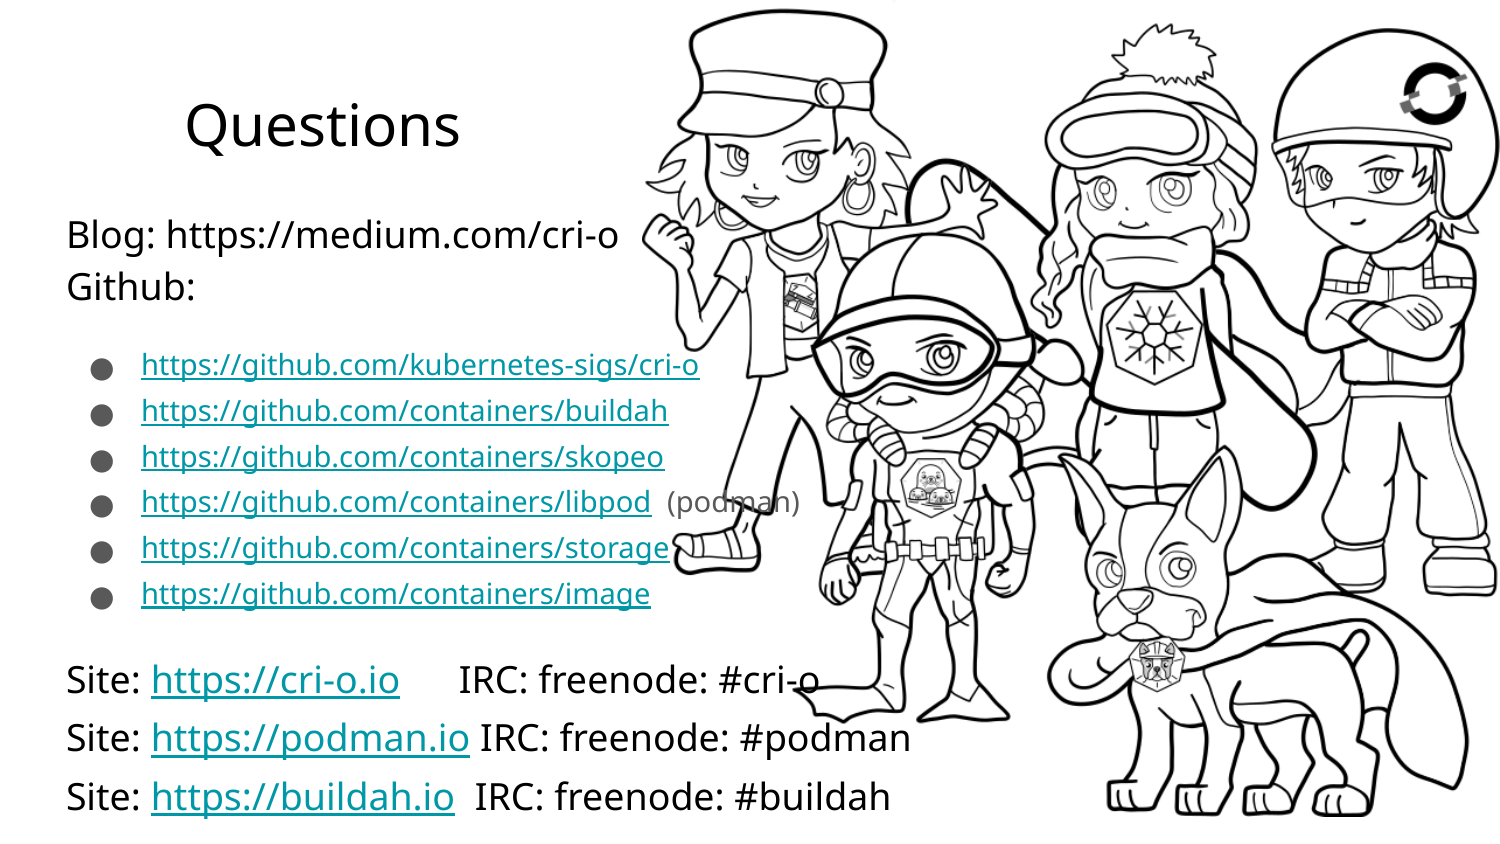

# Questions
Blog: https://medium.com/cri-o
Github:
https://github.com/kubernetes-sigs/cri-o
https://github.com/containers/buildah
https://github.com/containers/skopeo
https://github.com/containers/libpod (podman)
https://github.com/containers/storage
https://github.com/containers/image
Site: https://cri-o.io IRC: freenode: #cri-o
Site: https://podman.io IRC: freenode: #podman
Site: https://buildah.io IRC: freenode: #buildah